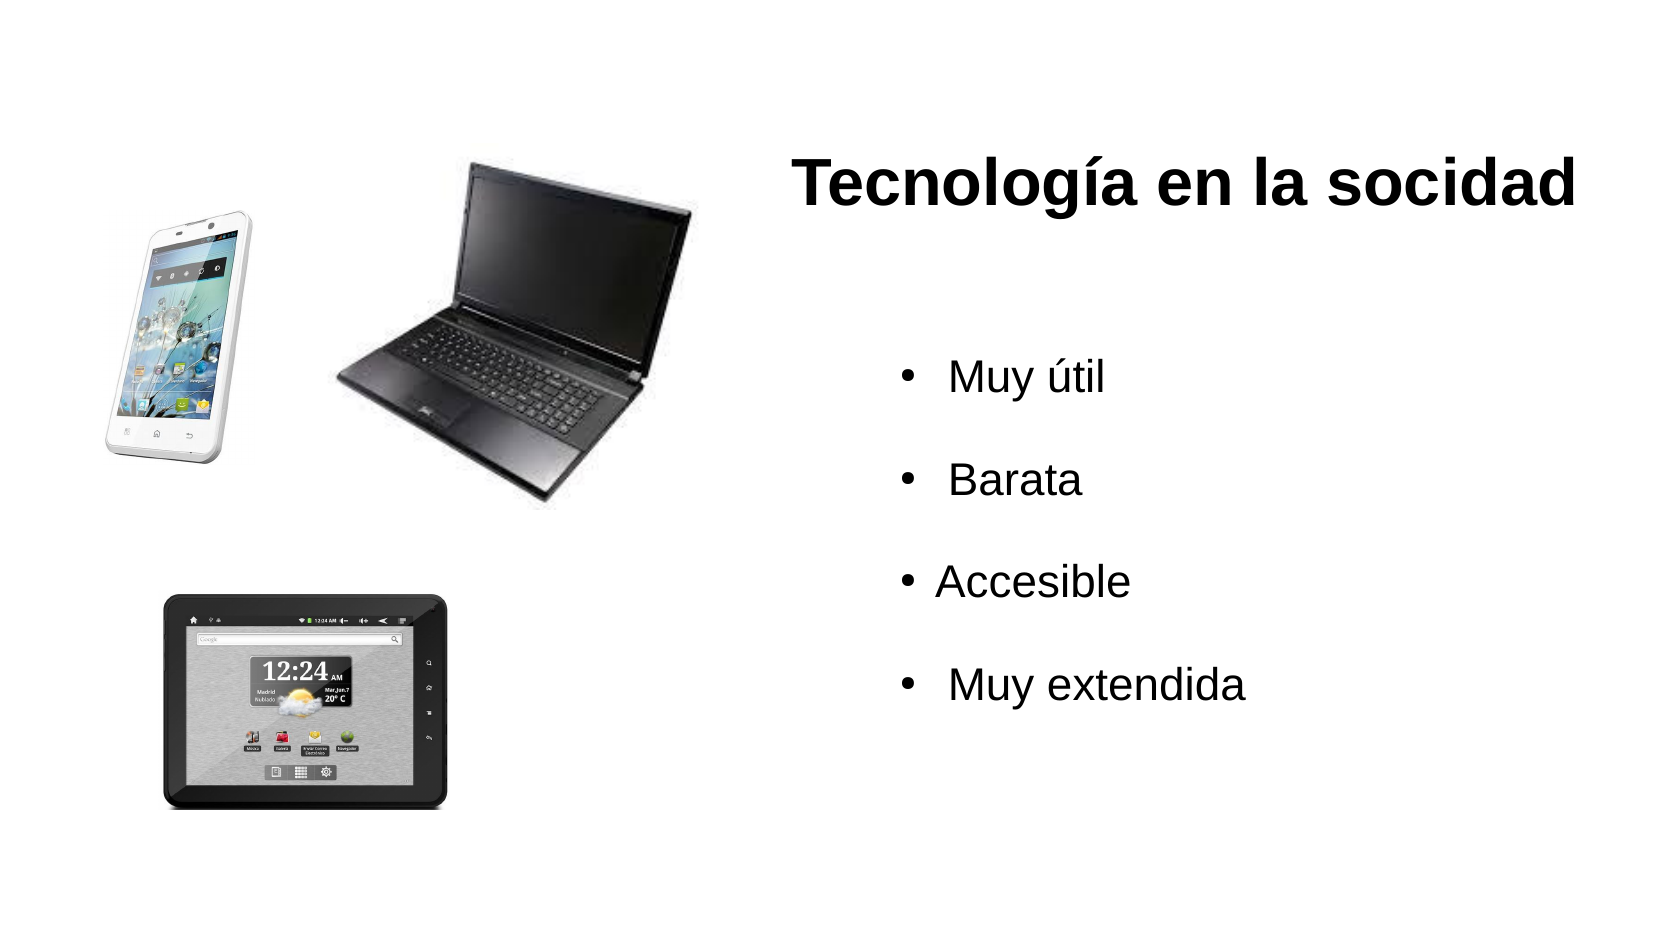

# Tecnología en la socidad
 Muy útil
 Barata
Accesible
 Muy extendida